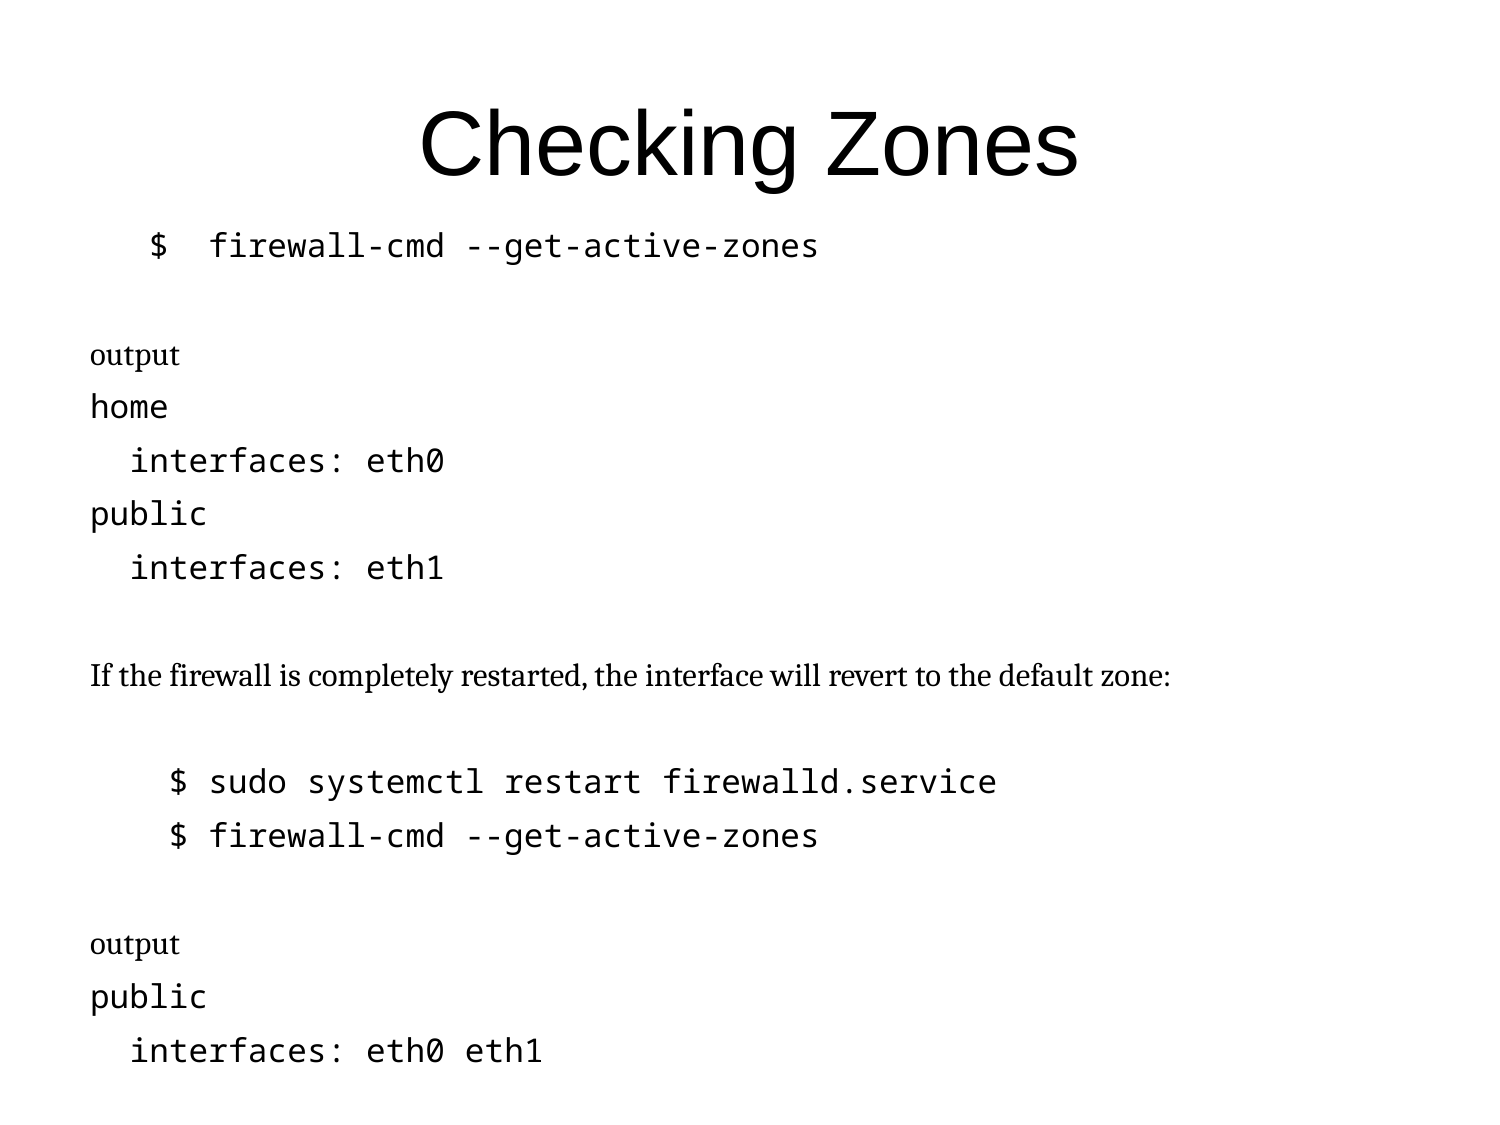

# Checking Zones
 $ firewall-cmd --get-active-zones
output
home
 interfaces: eth0
public
 interfaces: eth1
If the firewall is completely restarted, the interface will revert to the default zone:
 $ sudo systemctl restart firewalld.service
 $ firewall-cmd --get-active-zones
output
public
 interfaces: eth0 eth1